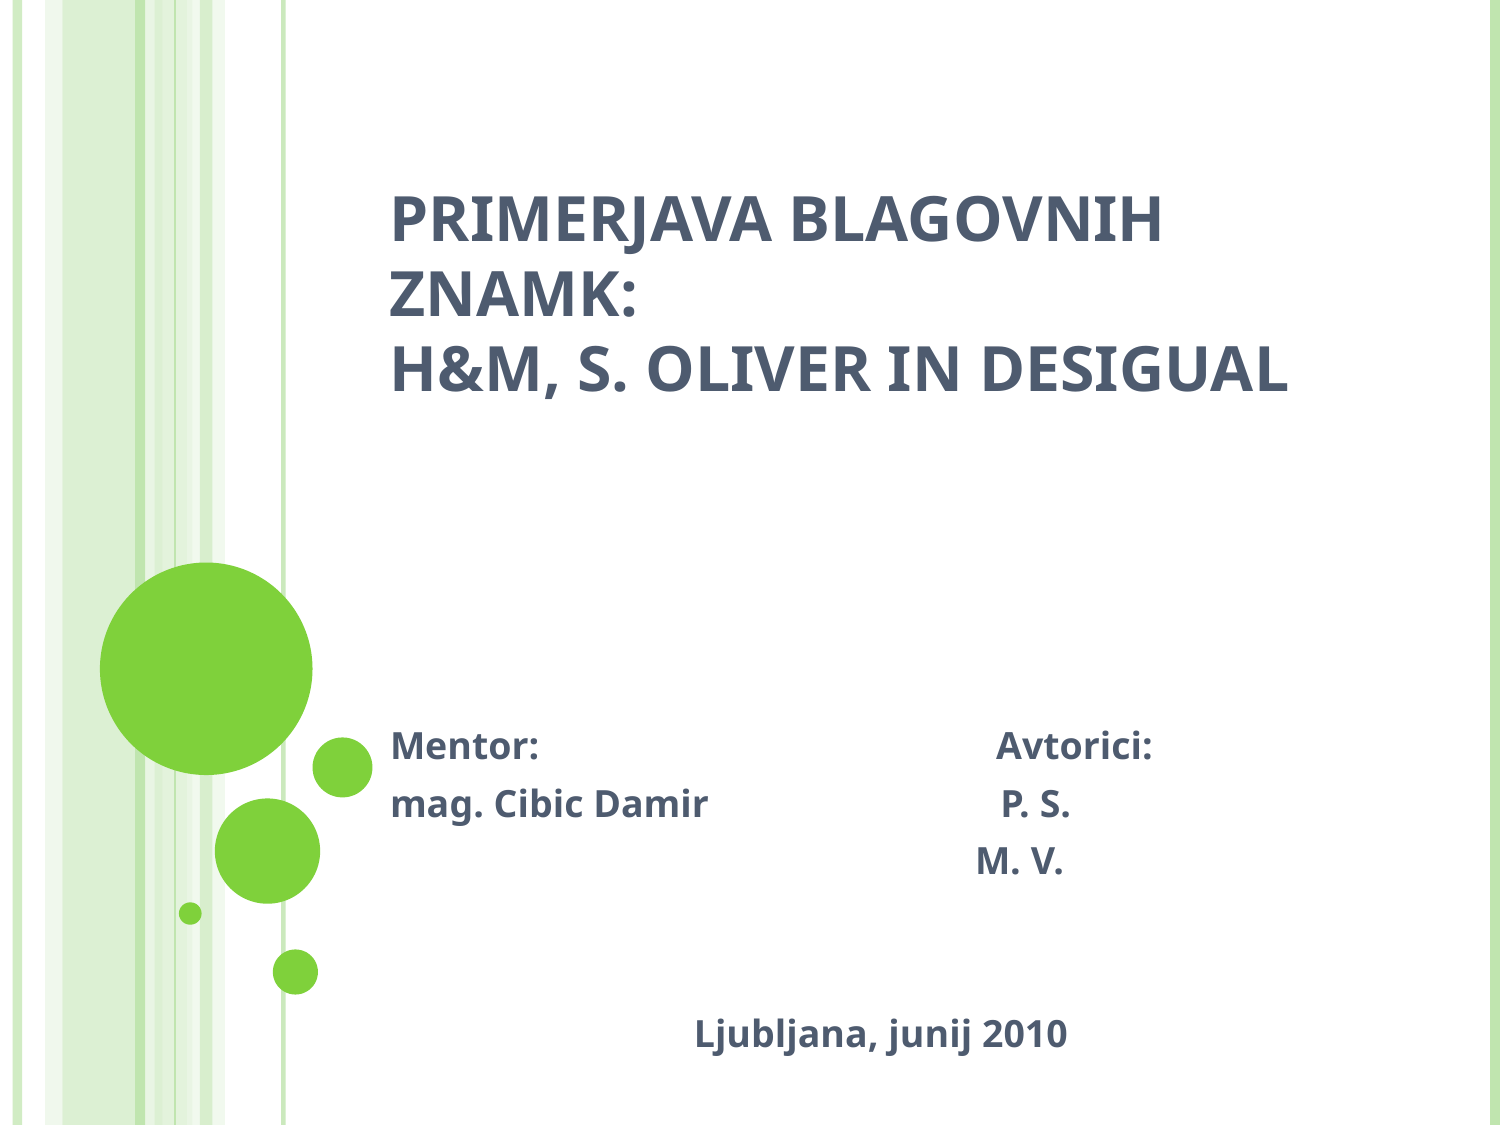

# PRIMERJAVA BLAGOVNIH ZNAMK: H&M, S. OLIVER IN DESIGUAL
Mentor: Avtorici:
mag. Cibic Damir P. S.
 M. V.
Ljubljana, junij 2010